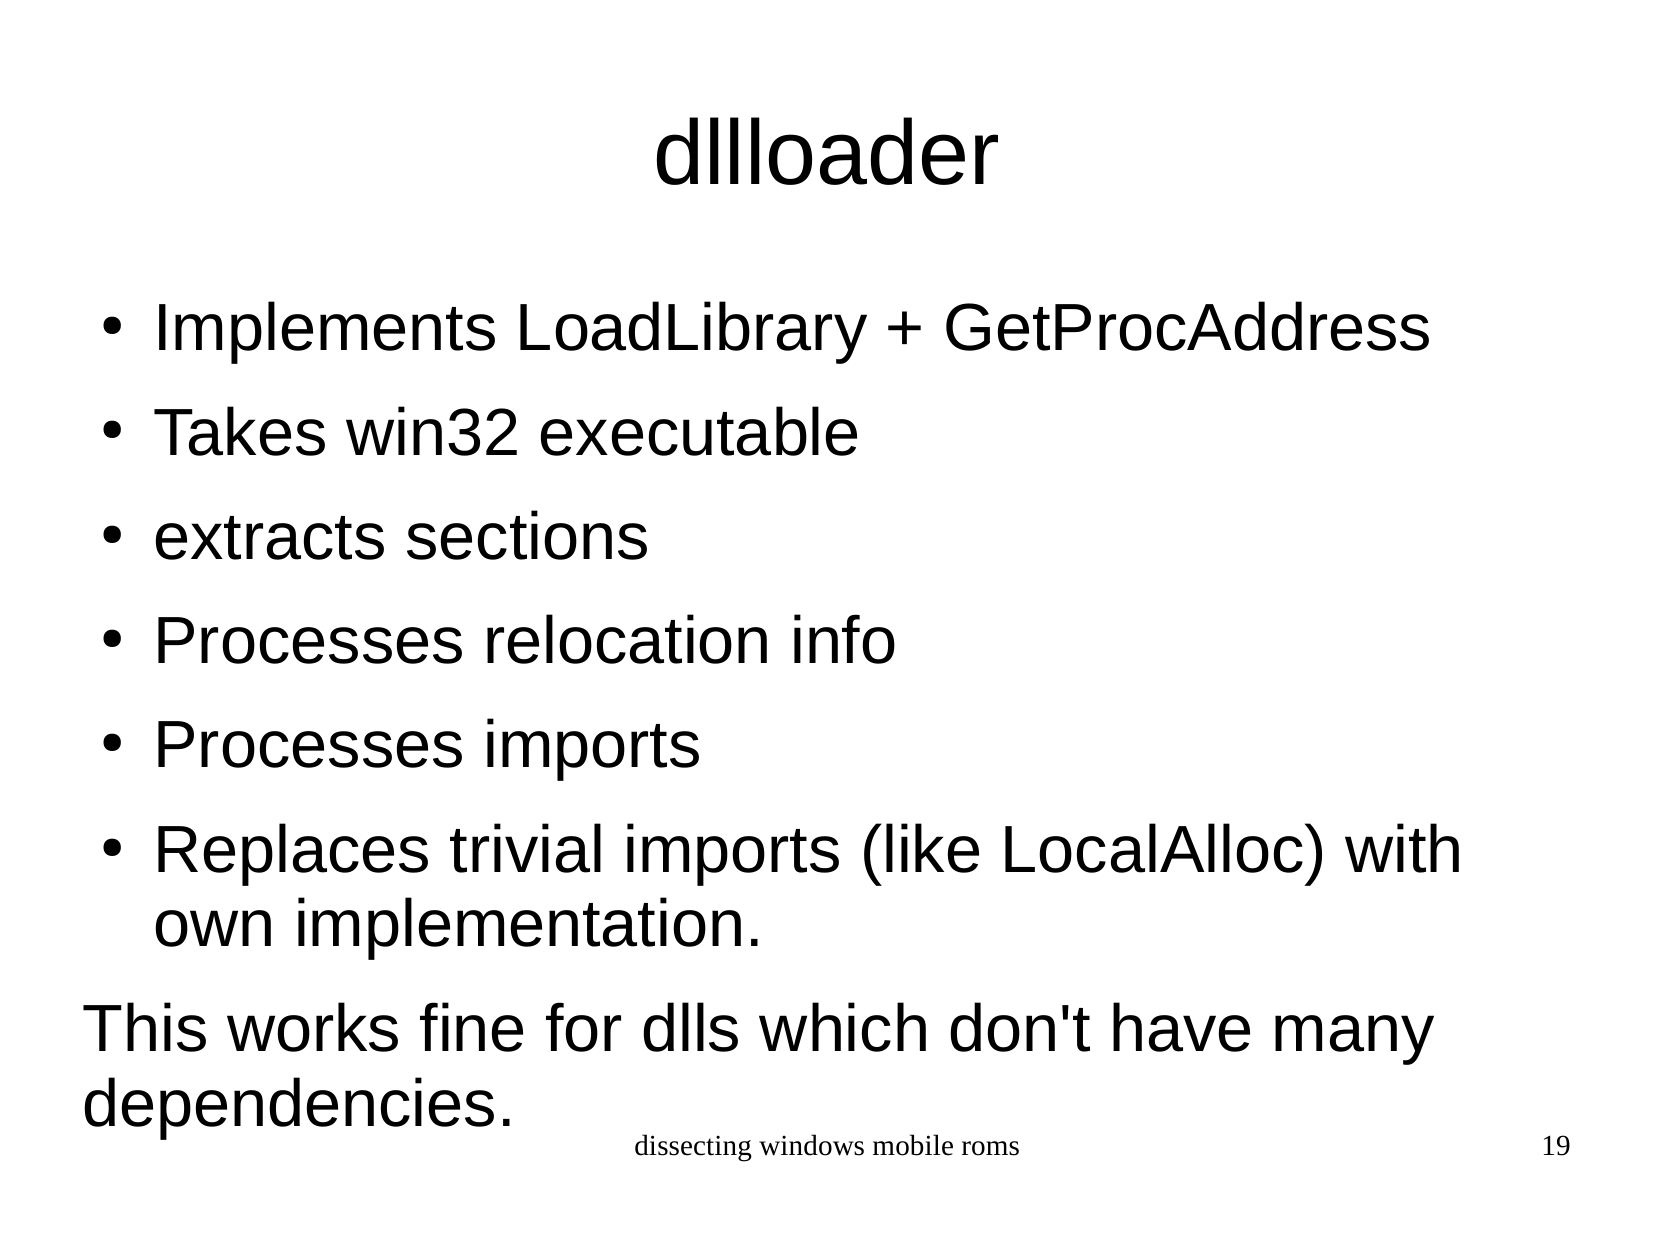

# dllloader
Implements LoadLibrary + GetProcAddress
Takes win32 executable
extracts sections
Processes relocation info
Processes imports
Replaces trivial imports (like LocalAlloc) with own implementation.
This works fine for dlls which don't have many dependencies.
dissecting windows mobile roms
19